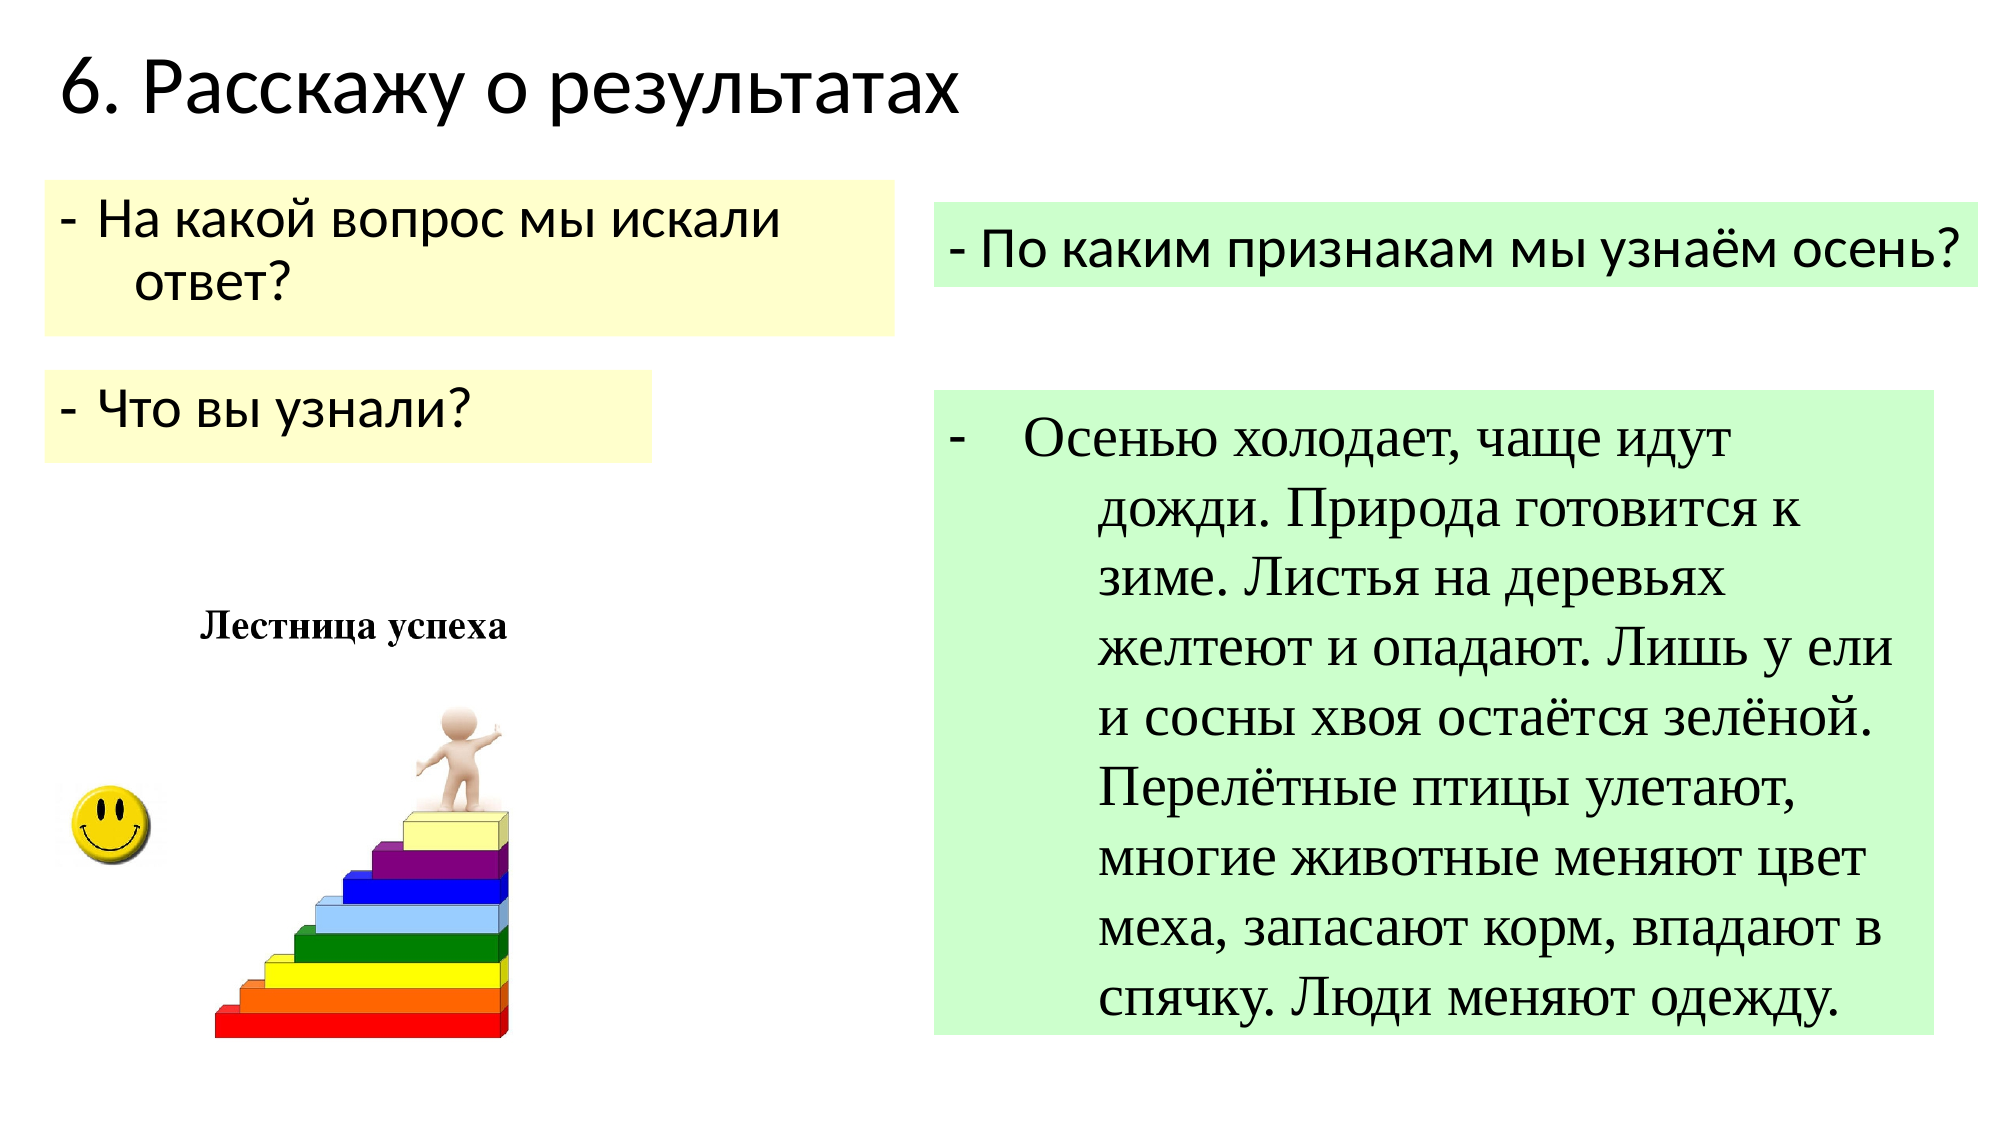

# 6. Расскажу о результатах
На какой вопрос мы искали ответ?
 По каким признакам мы узнаём осень?
Что вы узнали?
Осенью холодает, чаще идут дожди. Природа готовится к зиме. Листья на деревьях желтеют и опадают. Лишь у ели и сосны хвоя остаётся зелёной. Перелётные птицы улетают, многие животные меняют цвет меха, запасают корм, впадают в спячку. Люди меняют одежду.